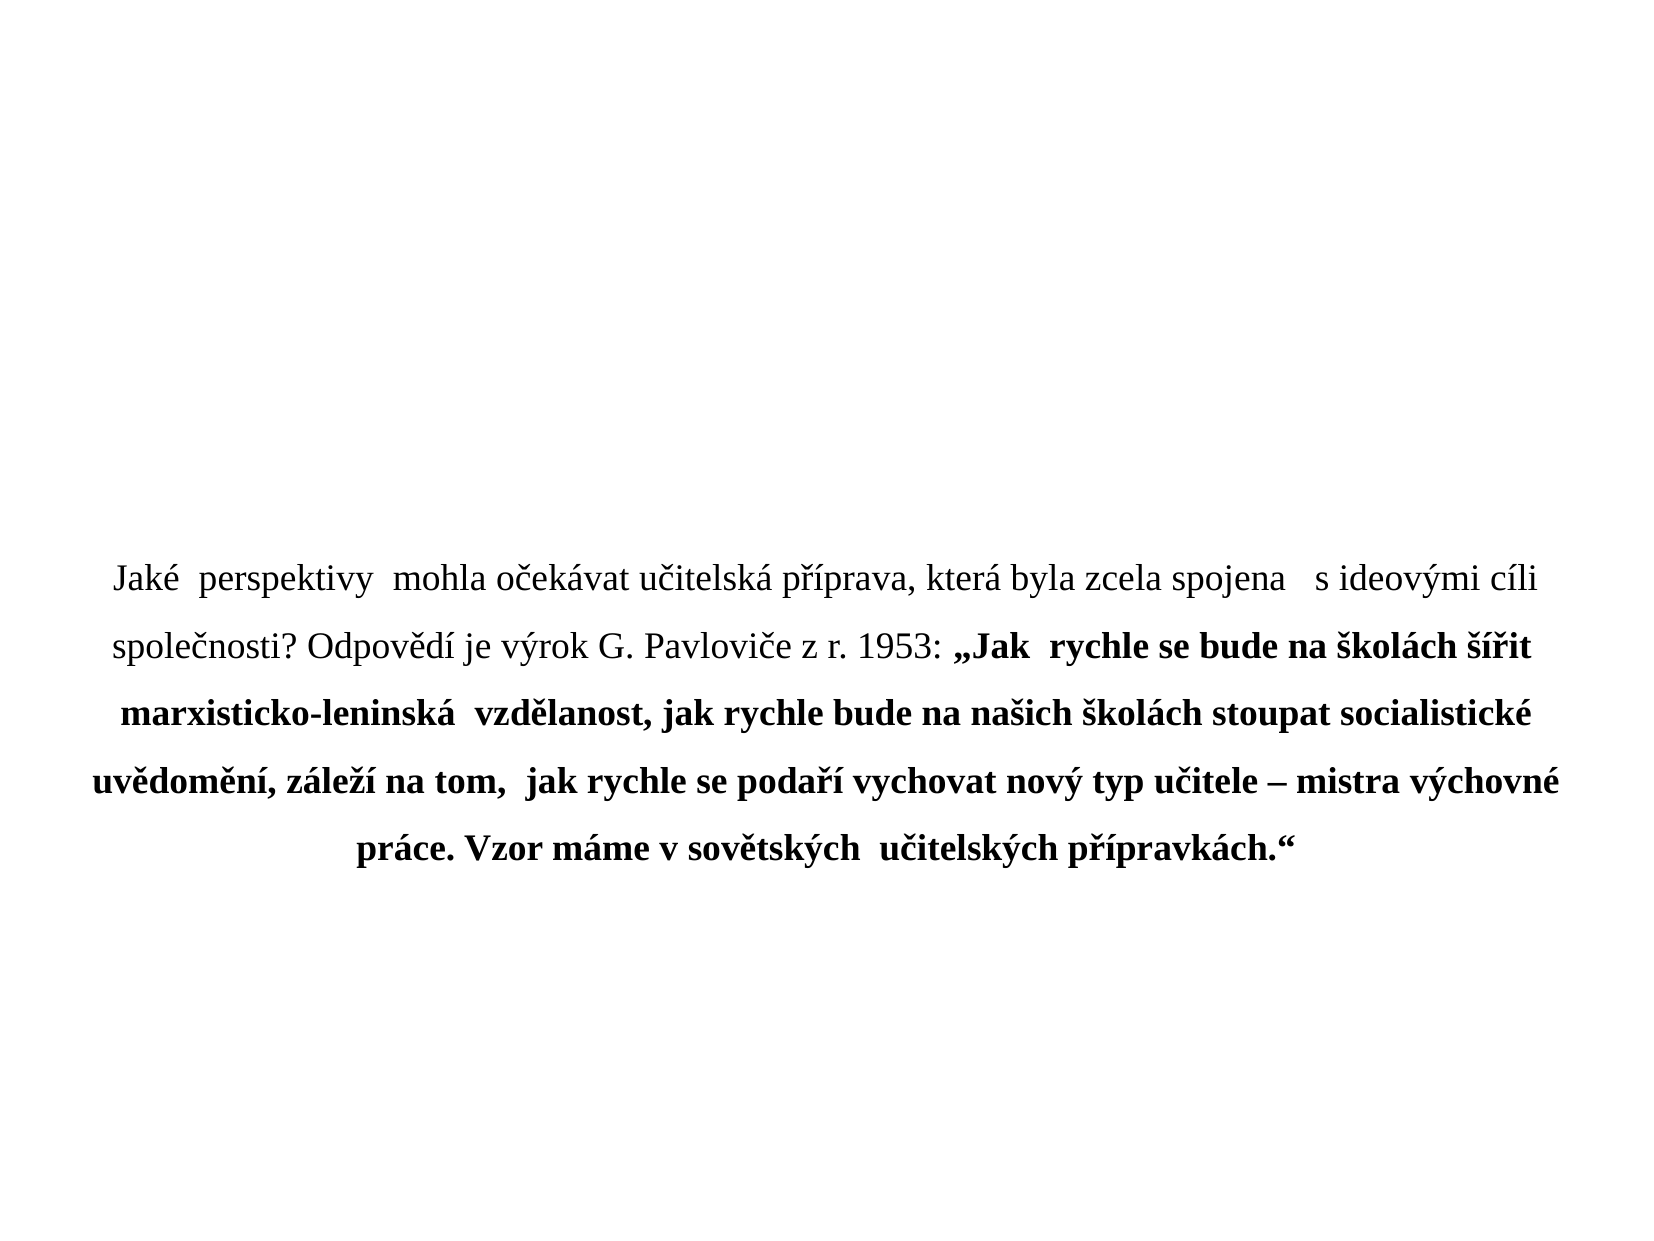

#
Jaké perspektivy mohla očekávat učitelská příprava, která byla zcela spojena s ideovými cíli společnosti? Odpovědí je výrok G. Pavloviče z r. 1953: „Jak rychle se bude na školách šířit marxisticko-leninská vzdělanost, jak rychle bude na našich školách stoupat socialistické uvědomění, záleží na tom, jak rychle se podaří vychovat nový typ učitele – mistra výchovné práce. Vzor máme v sovětských učitelských přípravkách.“